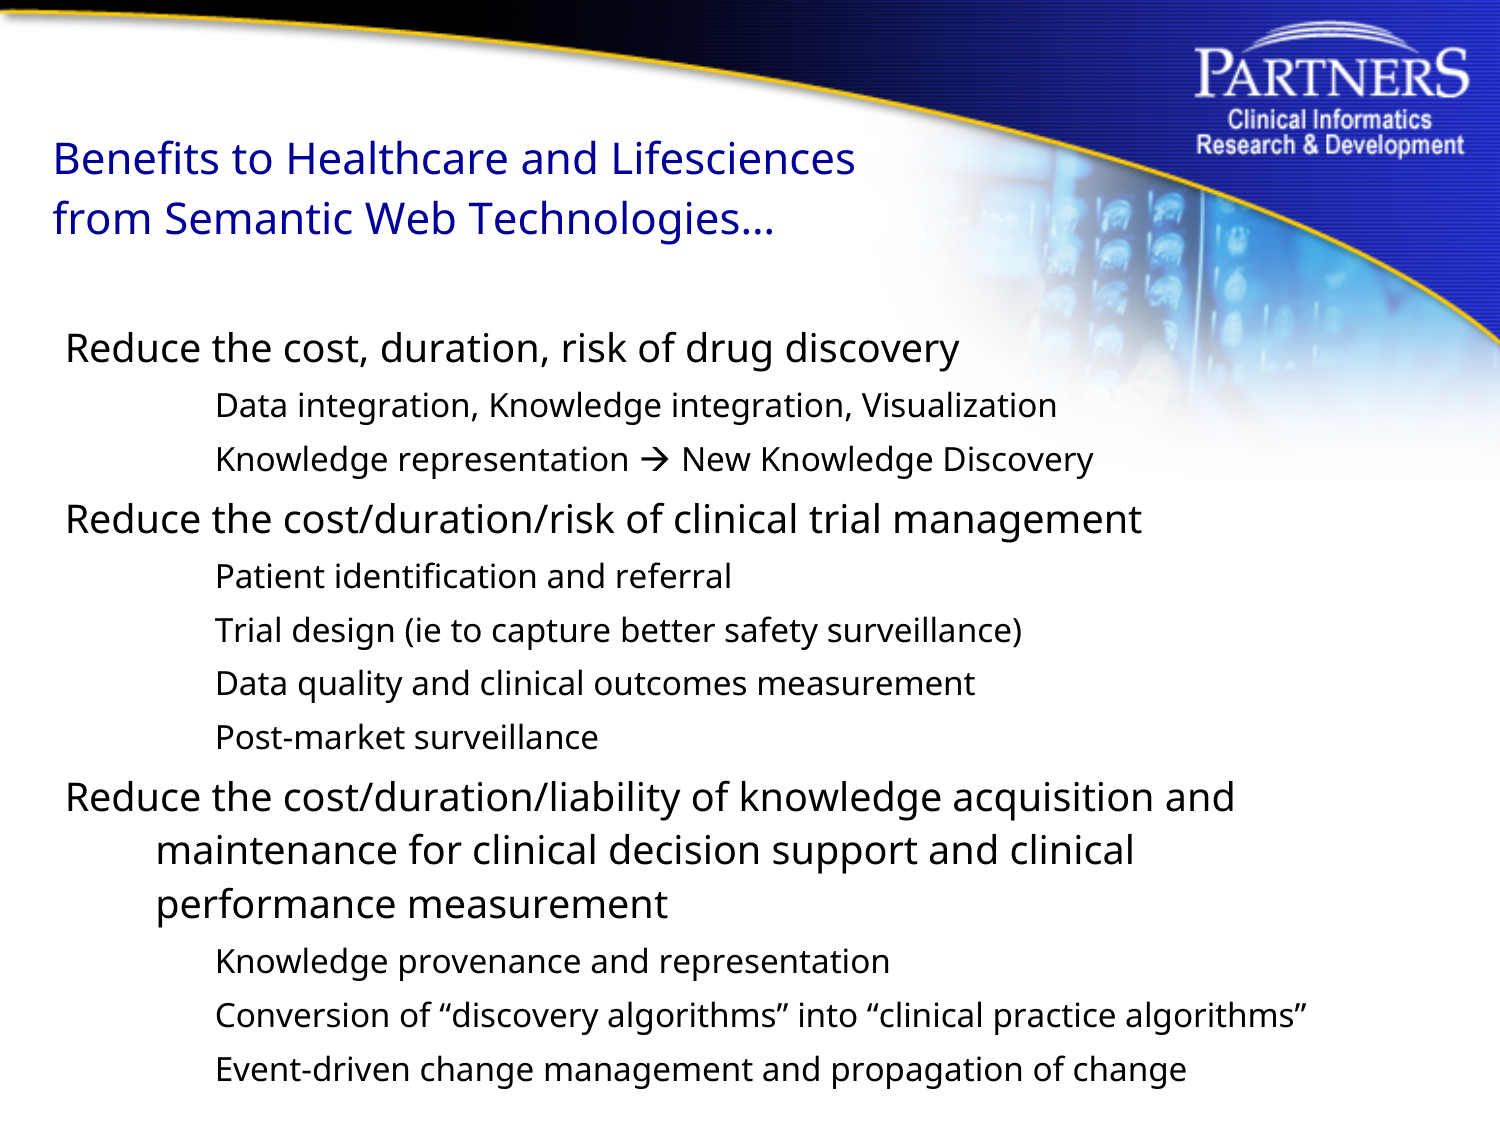

# Benefits to Healthcare and Lifesciences from Semantic Web Technologies…
Reduce the cost, duration, risk of drug discovery
Data integration, Knowledge integration, Visualization
Knowledge representation  New Knowledge Discovery
Reduce the cost/duration/risk of clinical trial management
Patient identification and referral
Trial design (ie to capture better safety surveillance)
Data quality and clinical outcomes measurement
Post-market surveillance
Reduce the cost/duration/liability of knowledge acquisition and maintenance for clinical decision support and clinical performance measurement
Knowledge provenance and representation
Conversion of “discovery algorithms” into “clinical practice algorithms”
Event-driven change management and propagation of change